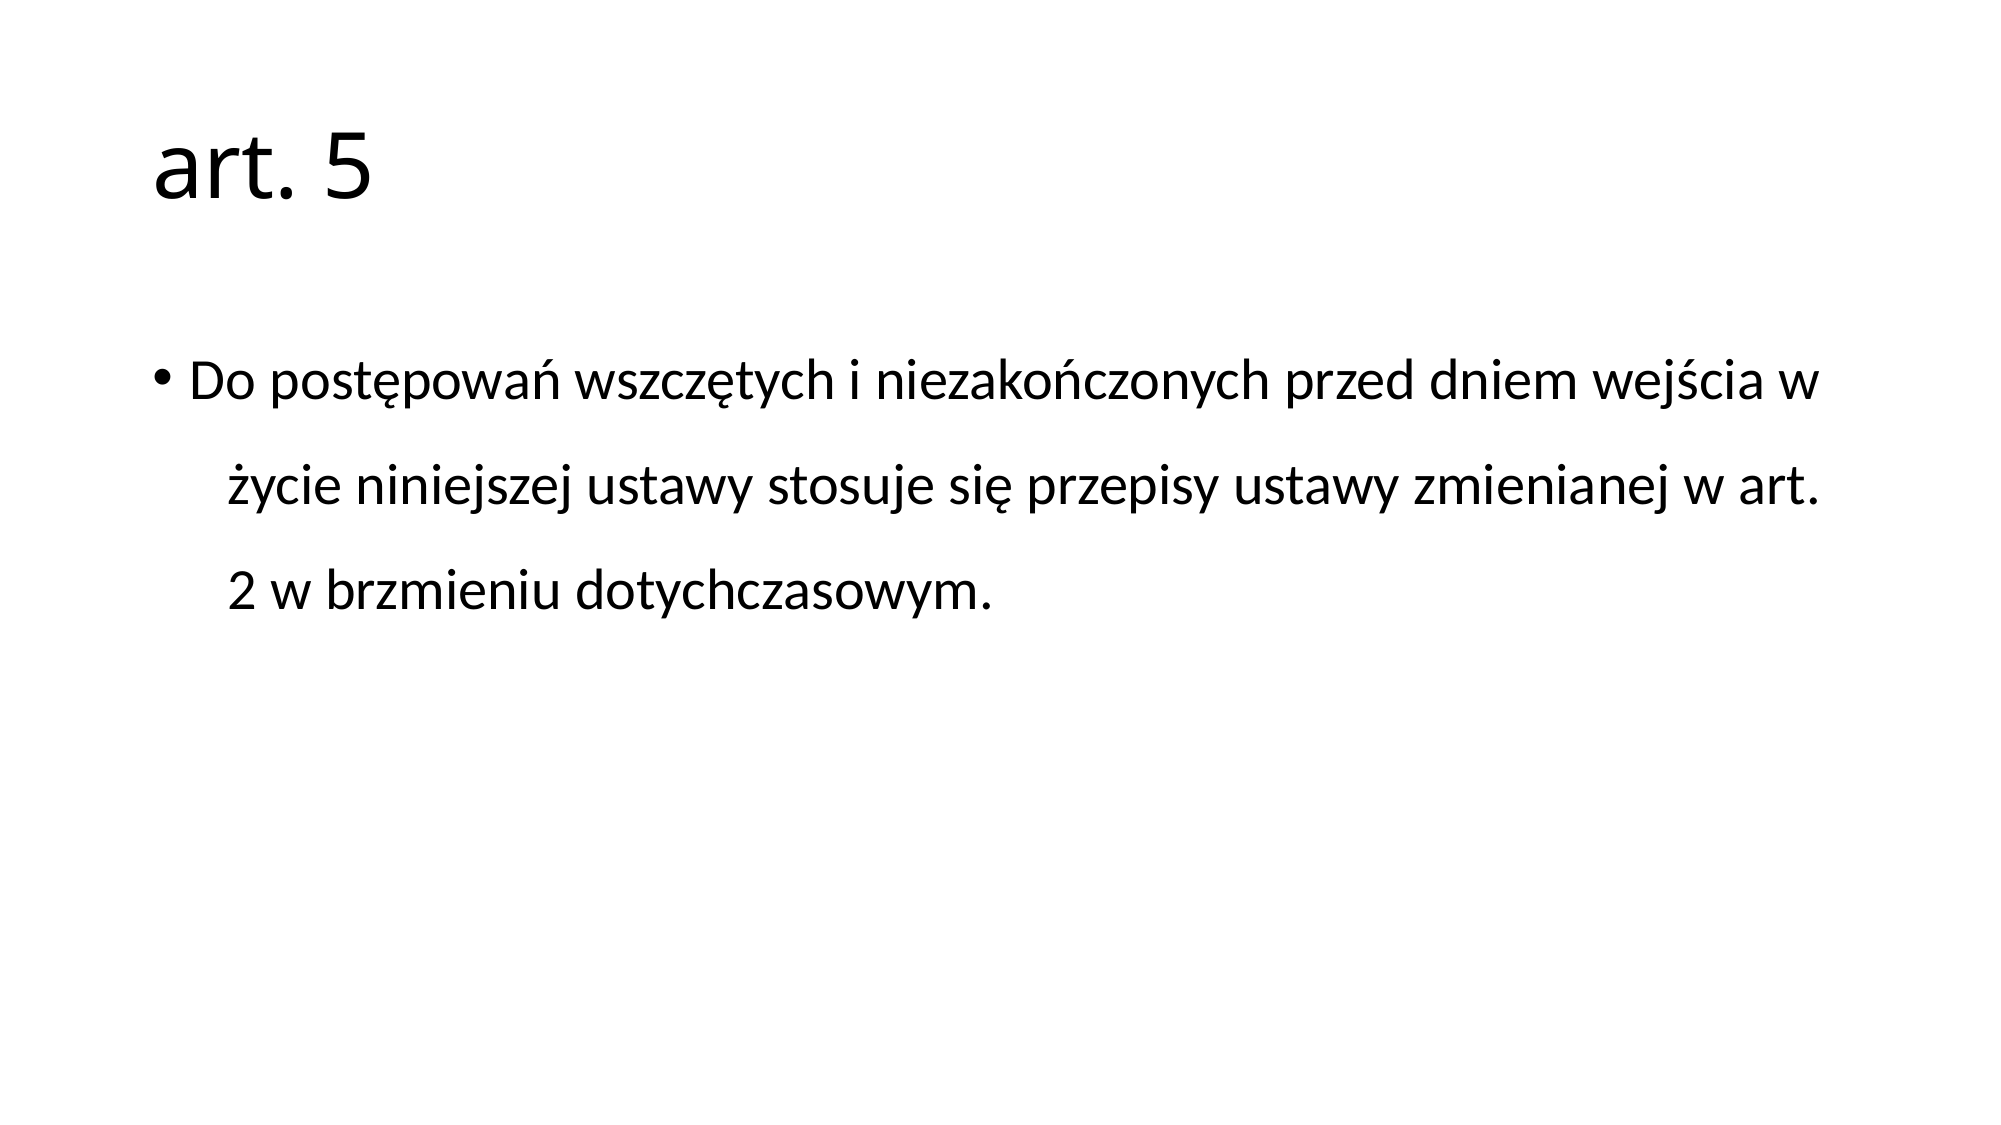

# art. 5
Do postępowań wszczętych i niezakończonych przed dniem wejścia w życie niniejszej ustawy stosuje się przepisy ustawy zmienianej w art. 2 w brzmieniu dotychczasowym.